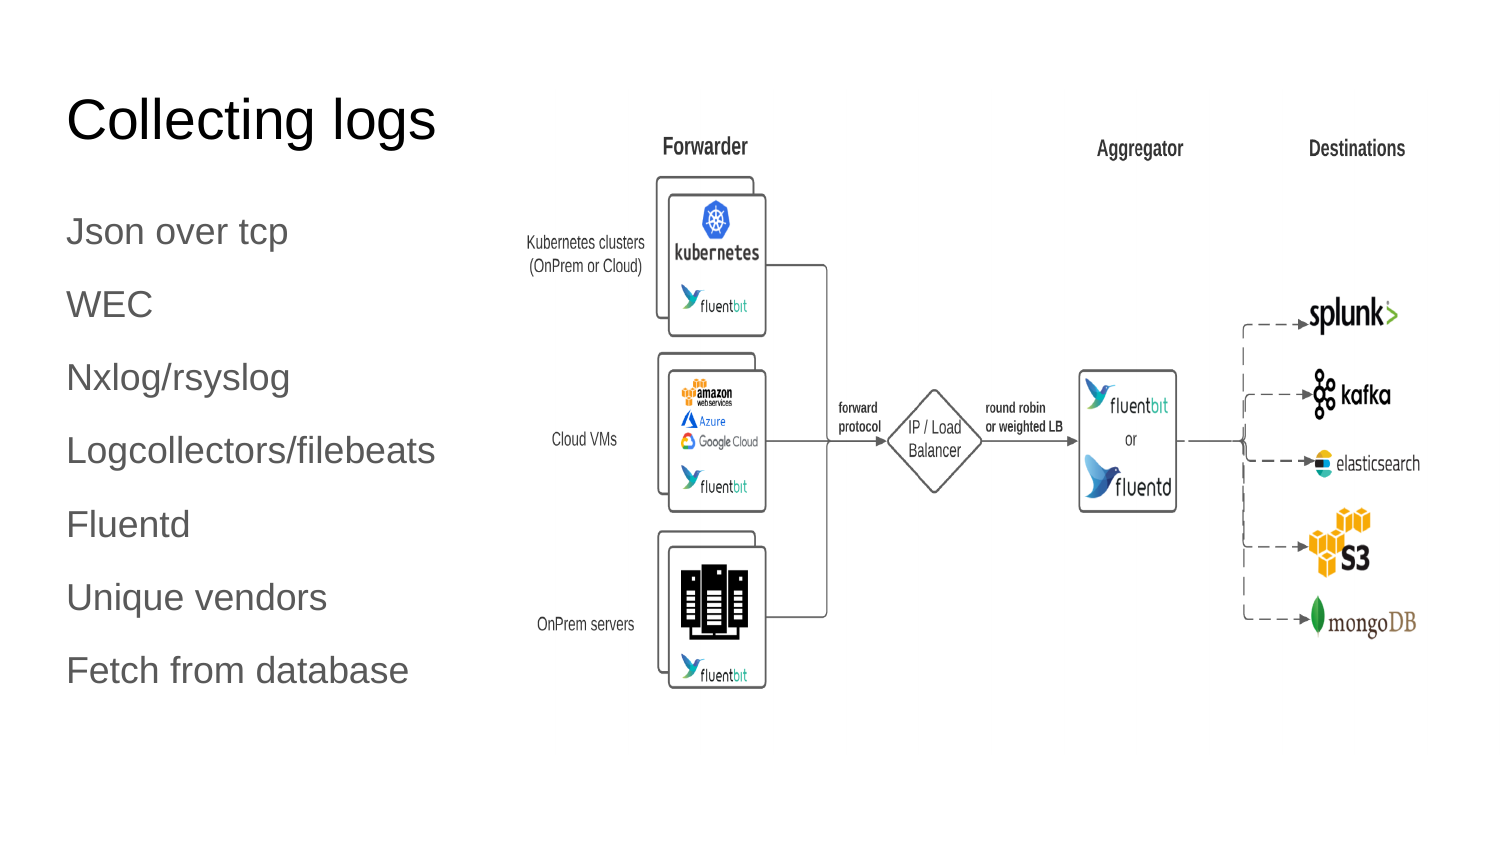

# Collecting logs
Json over tcp
WEC
Nxlog/rsyslog
Logcollectors/filebeats
Fluentd
Unique vendors
Fetch from database